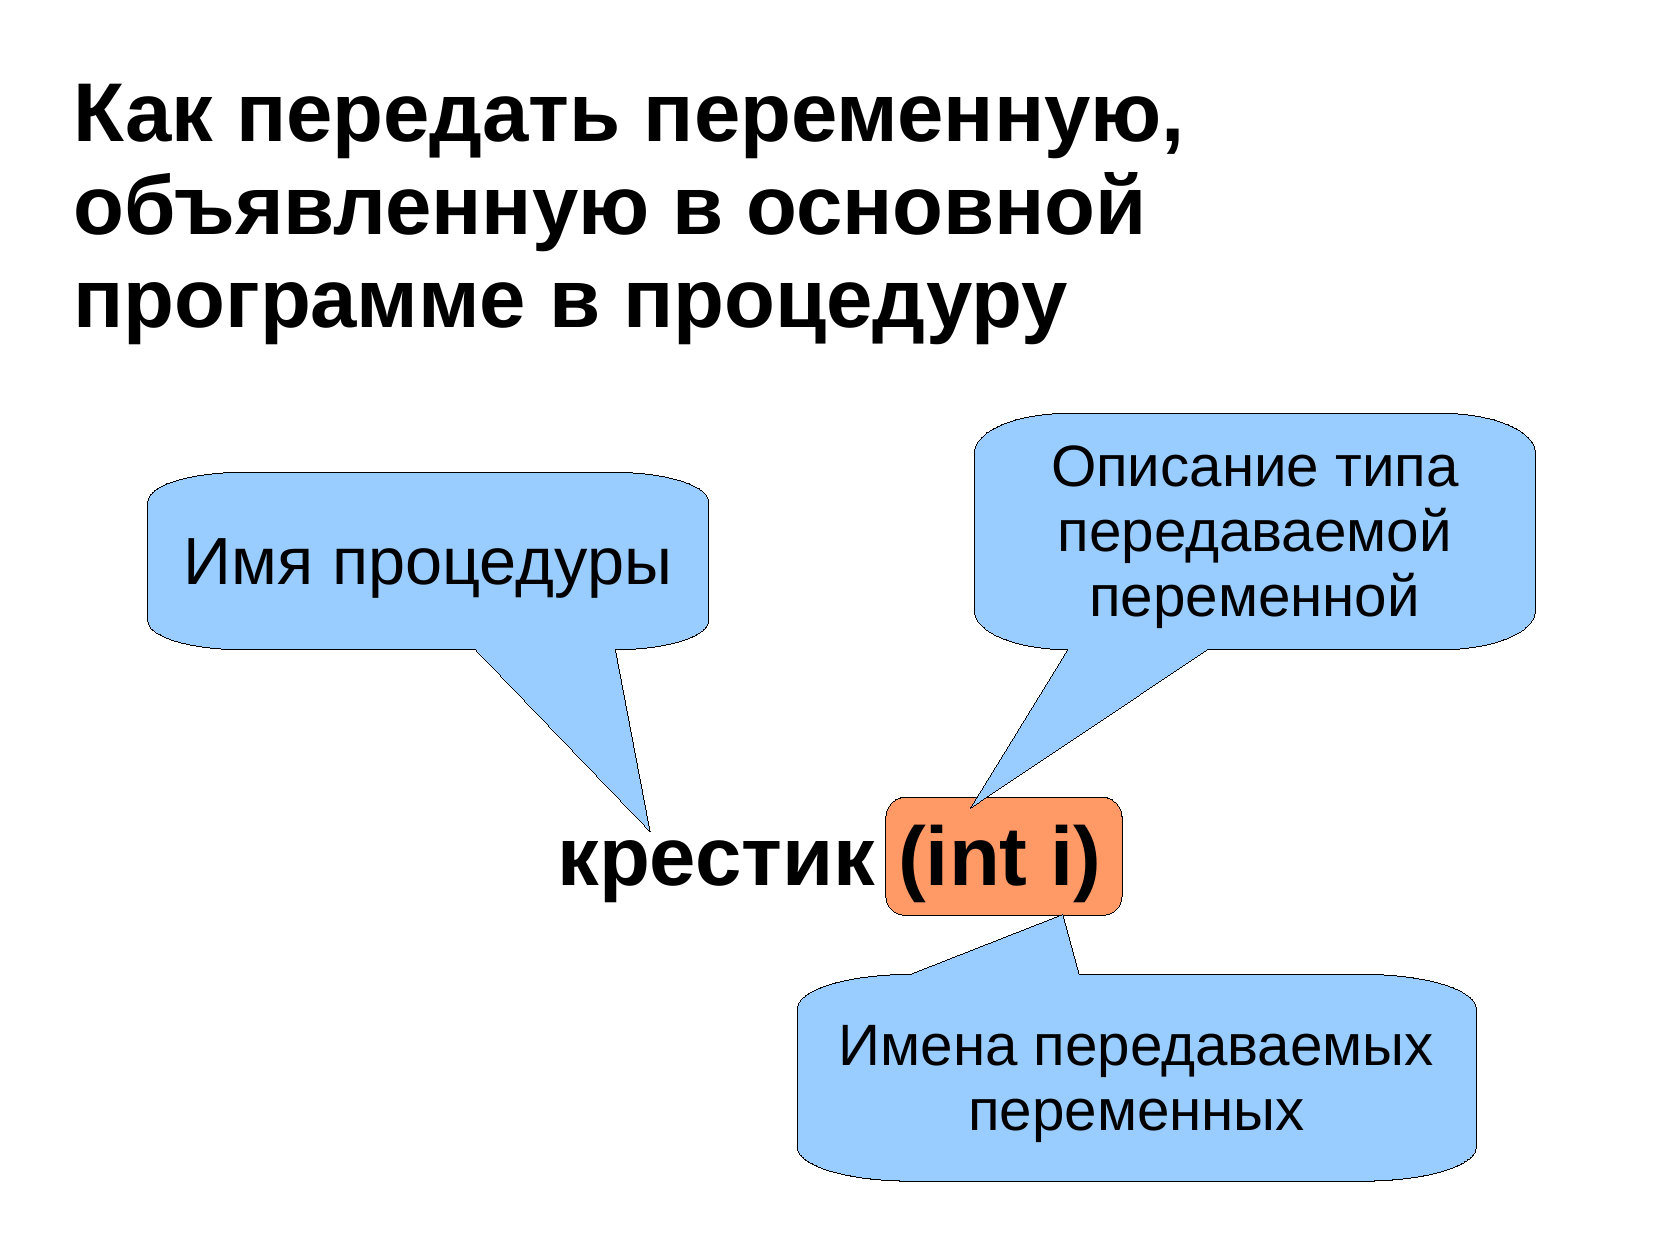

Как передать переменную, объявленную в основной программе в процедуру
крестик (int i)
Описание типа
передаваемой
переменной
Имя процедуры
Имена передаваемых
переменных